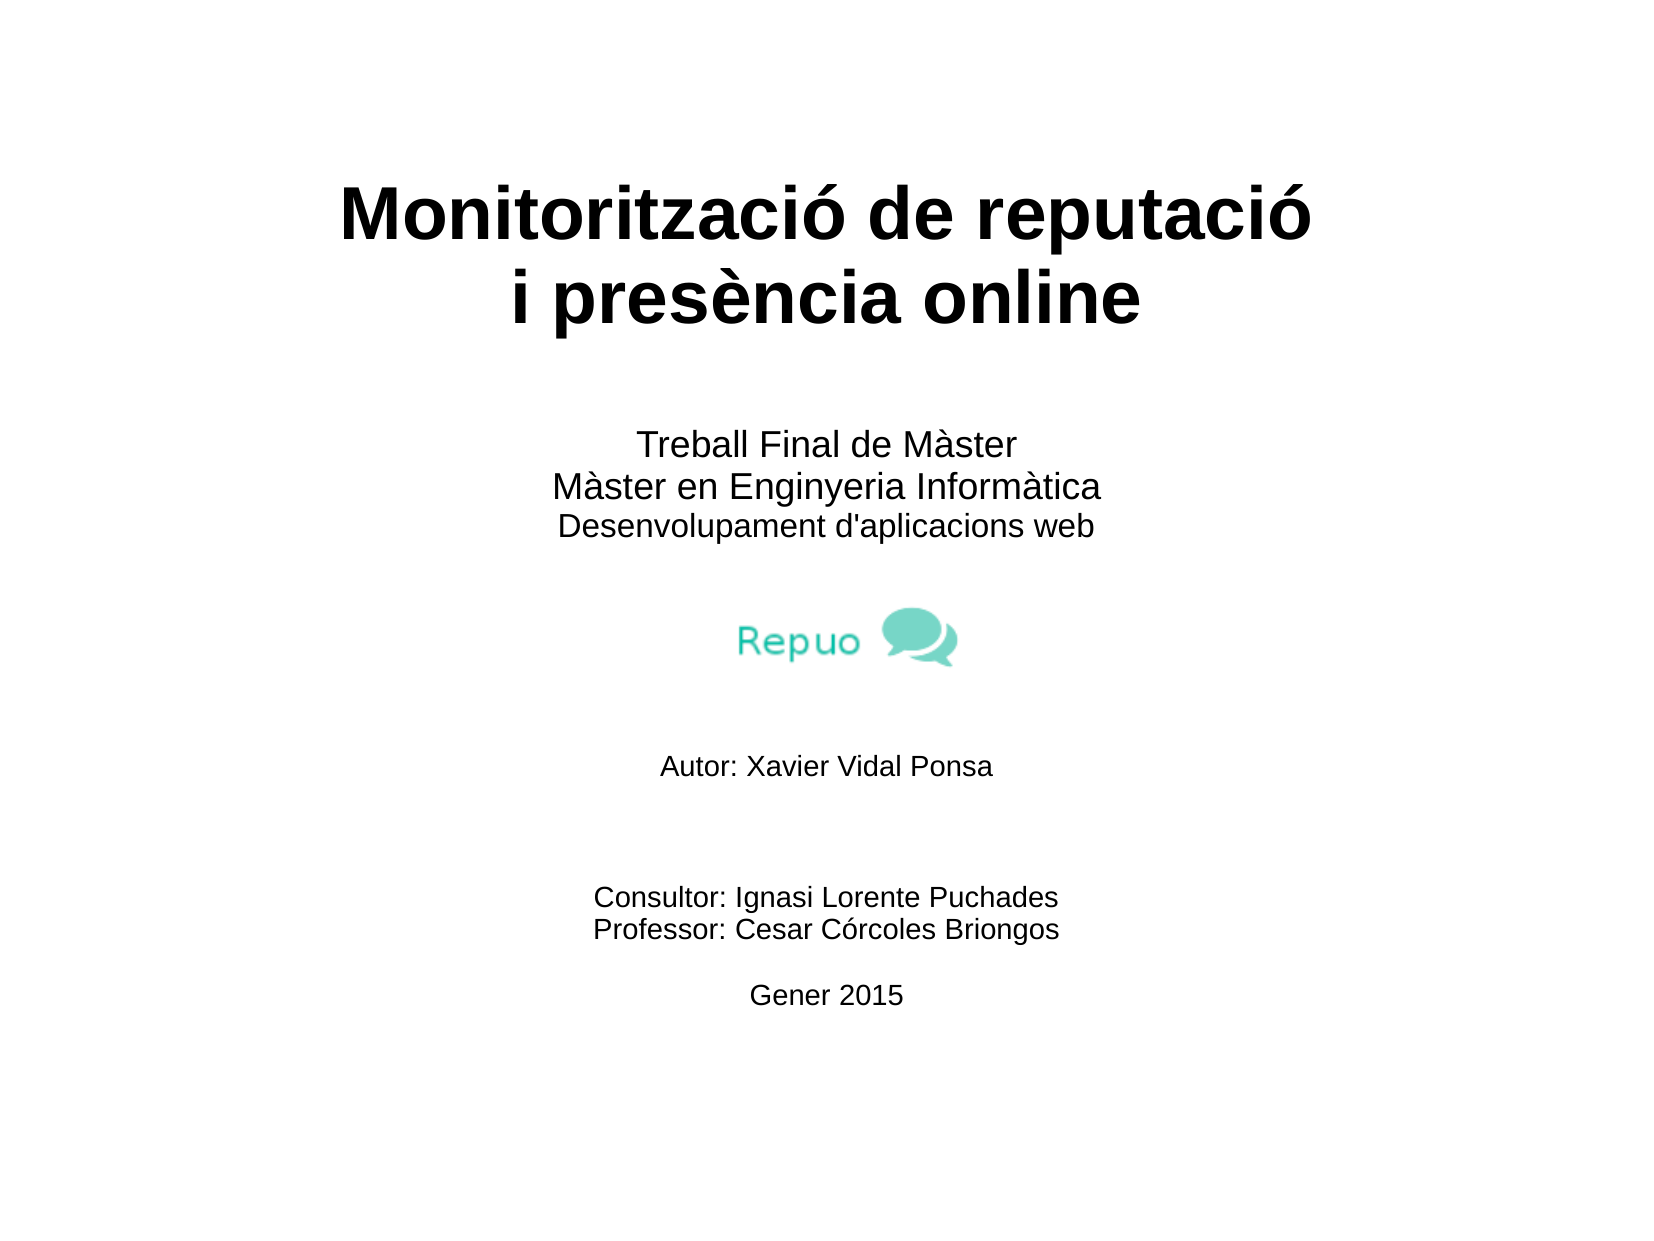

# Monitorització de reputació
i presència online
Treball Final de Màster
Màster en Enginyeria Informàtica
Desenvolupament d'aplicacions web
Autor: Xavier Vidal Ponsa
Consultor: Ignasi Lorente Puchades
Professor: Cesar Córcoles Briongos
Gener 2015